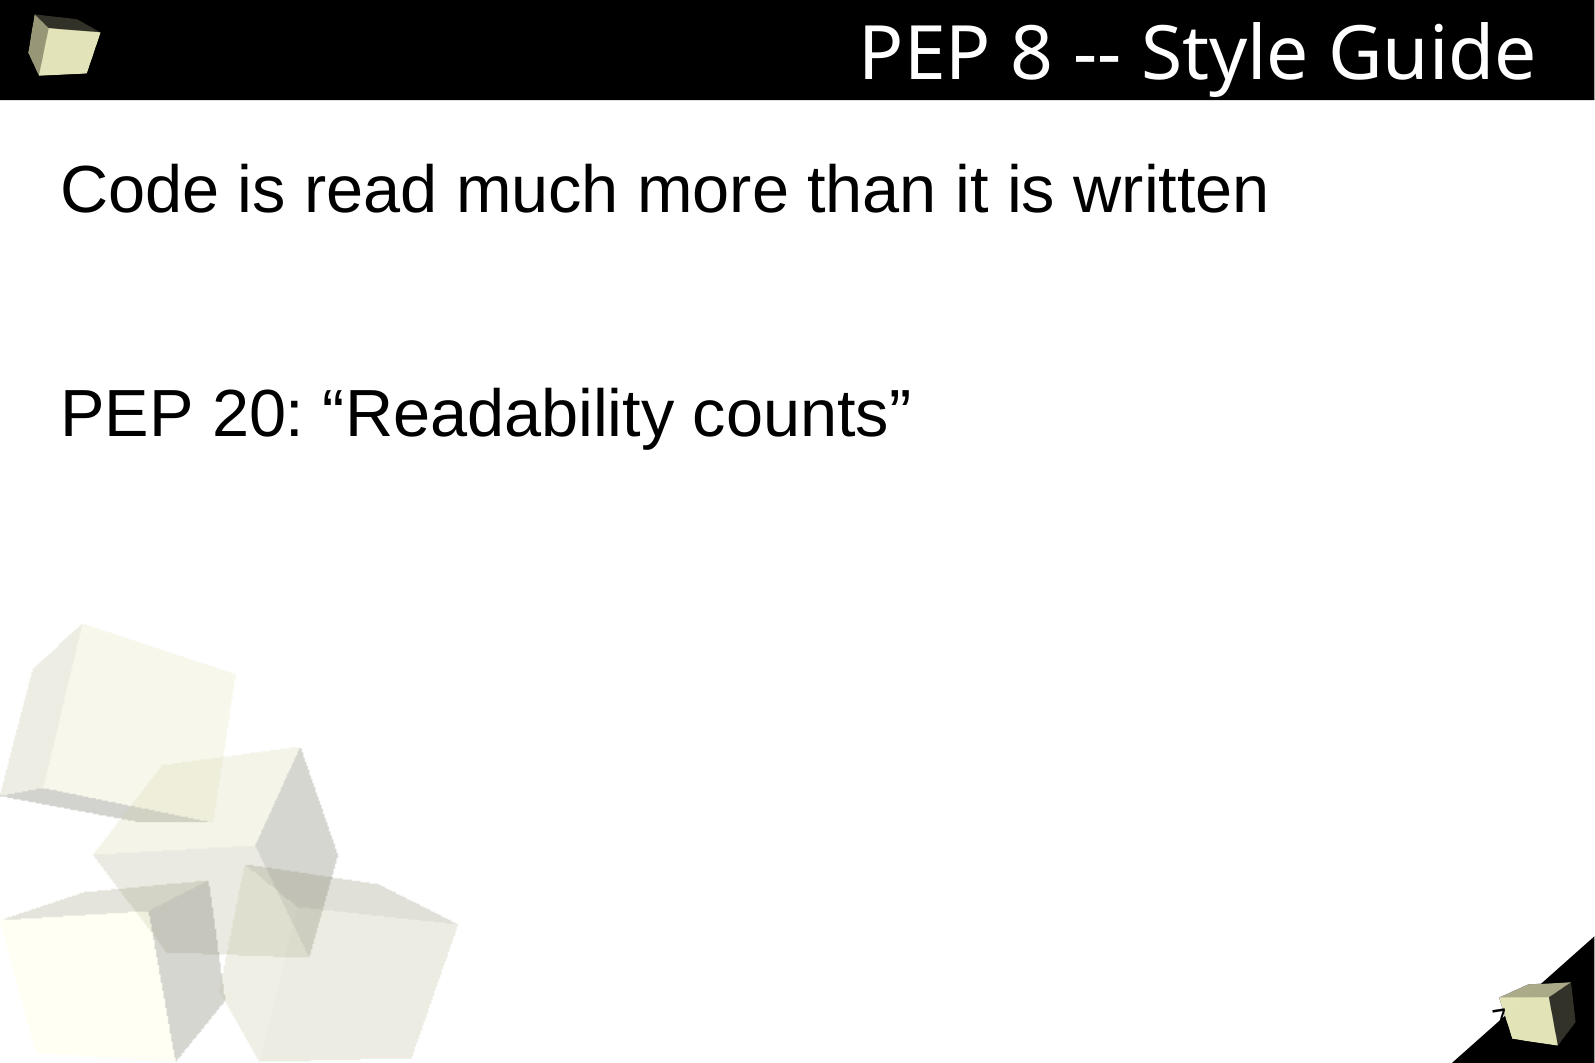

# PEP 8 -- Style Guide
Code is read much more than it is written
PEP 20: “Readability counts”